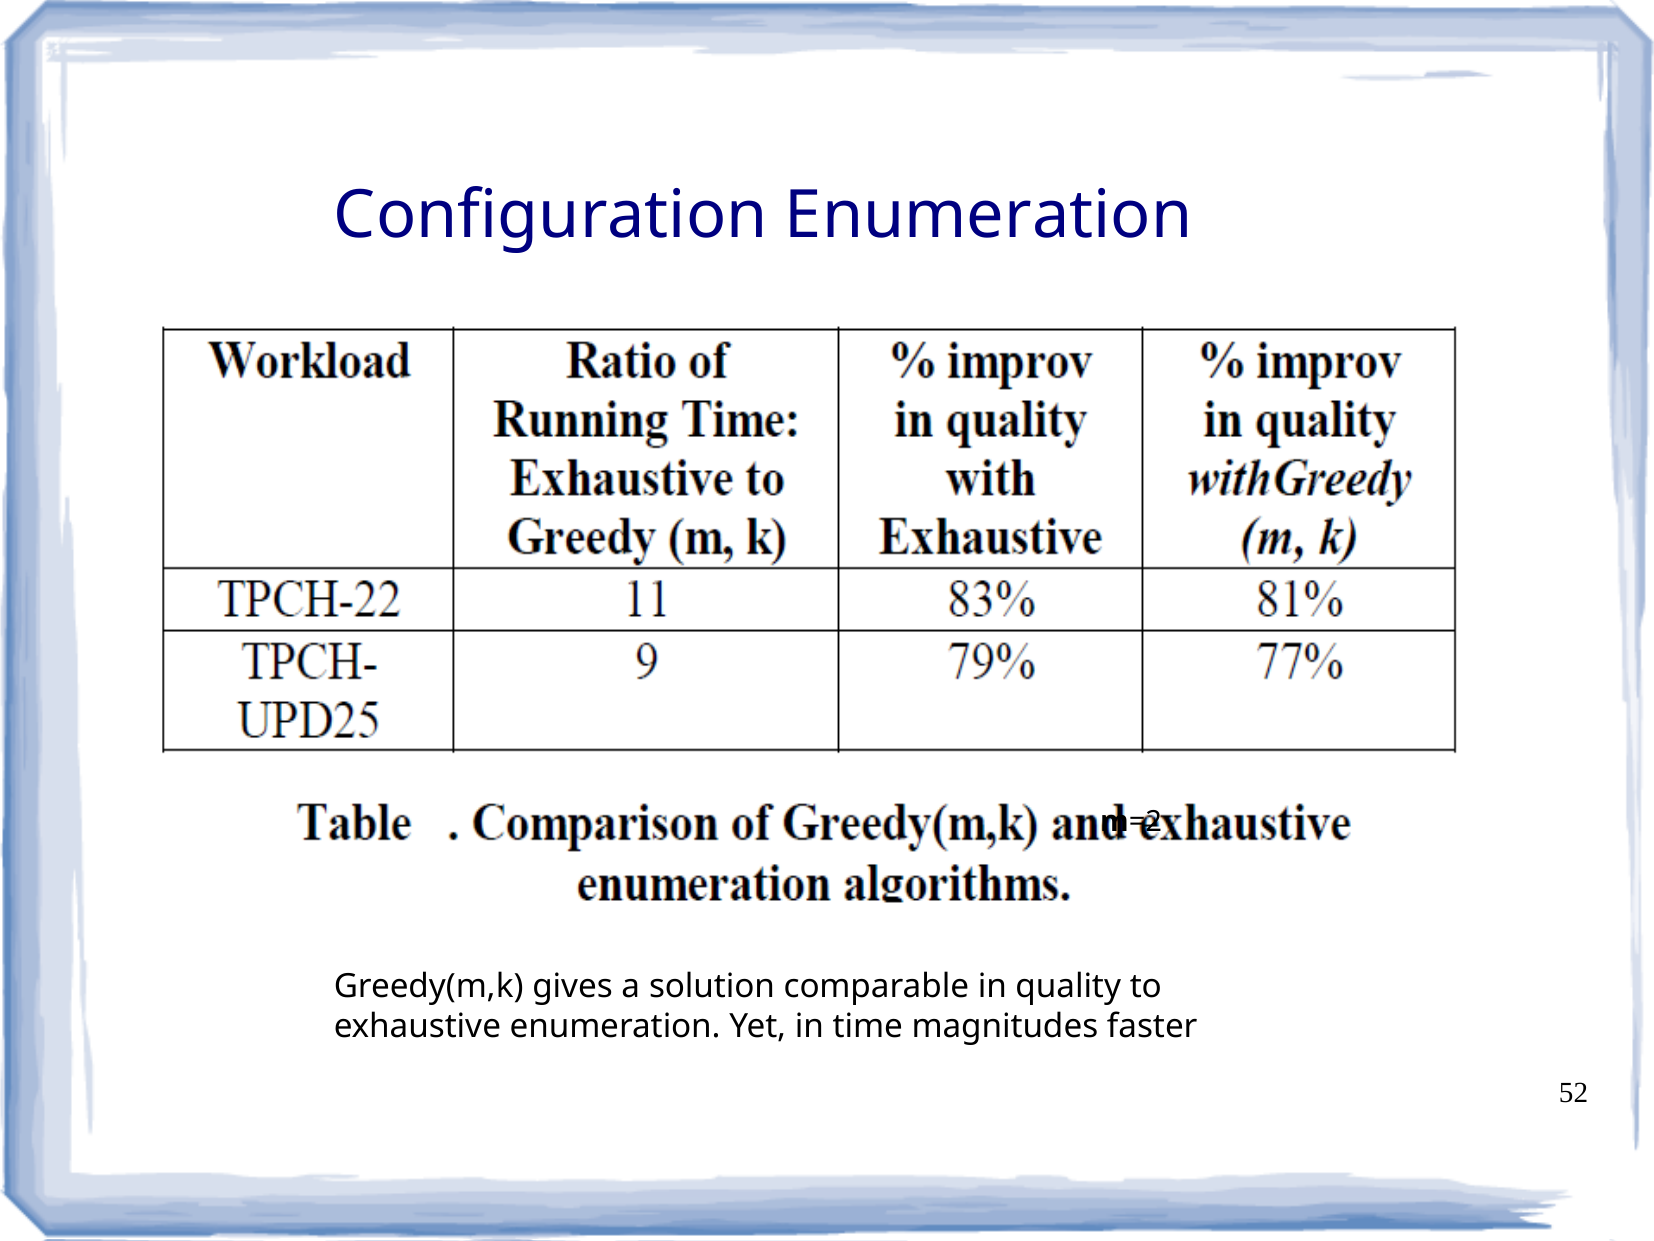

# Configuration Enumeration
m=2
Greedy(m,k) gives a solution comparable in quality to exhaustive enumeration. Yet, in time magnitudes faster
52